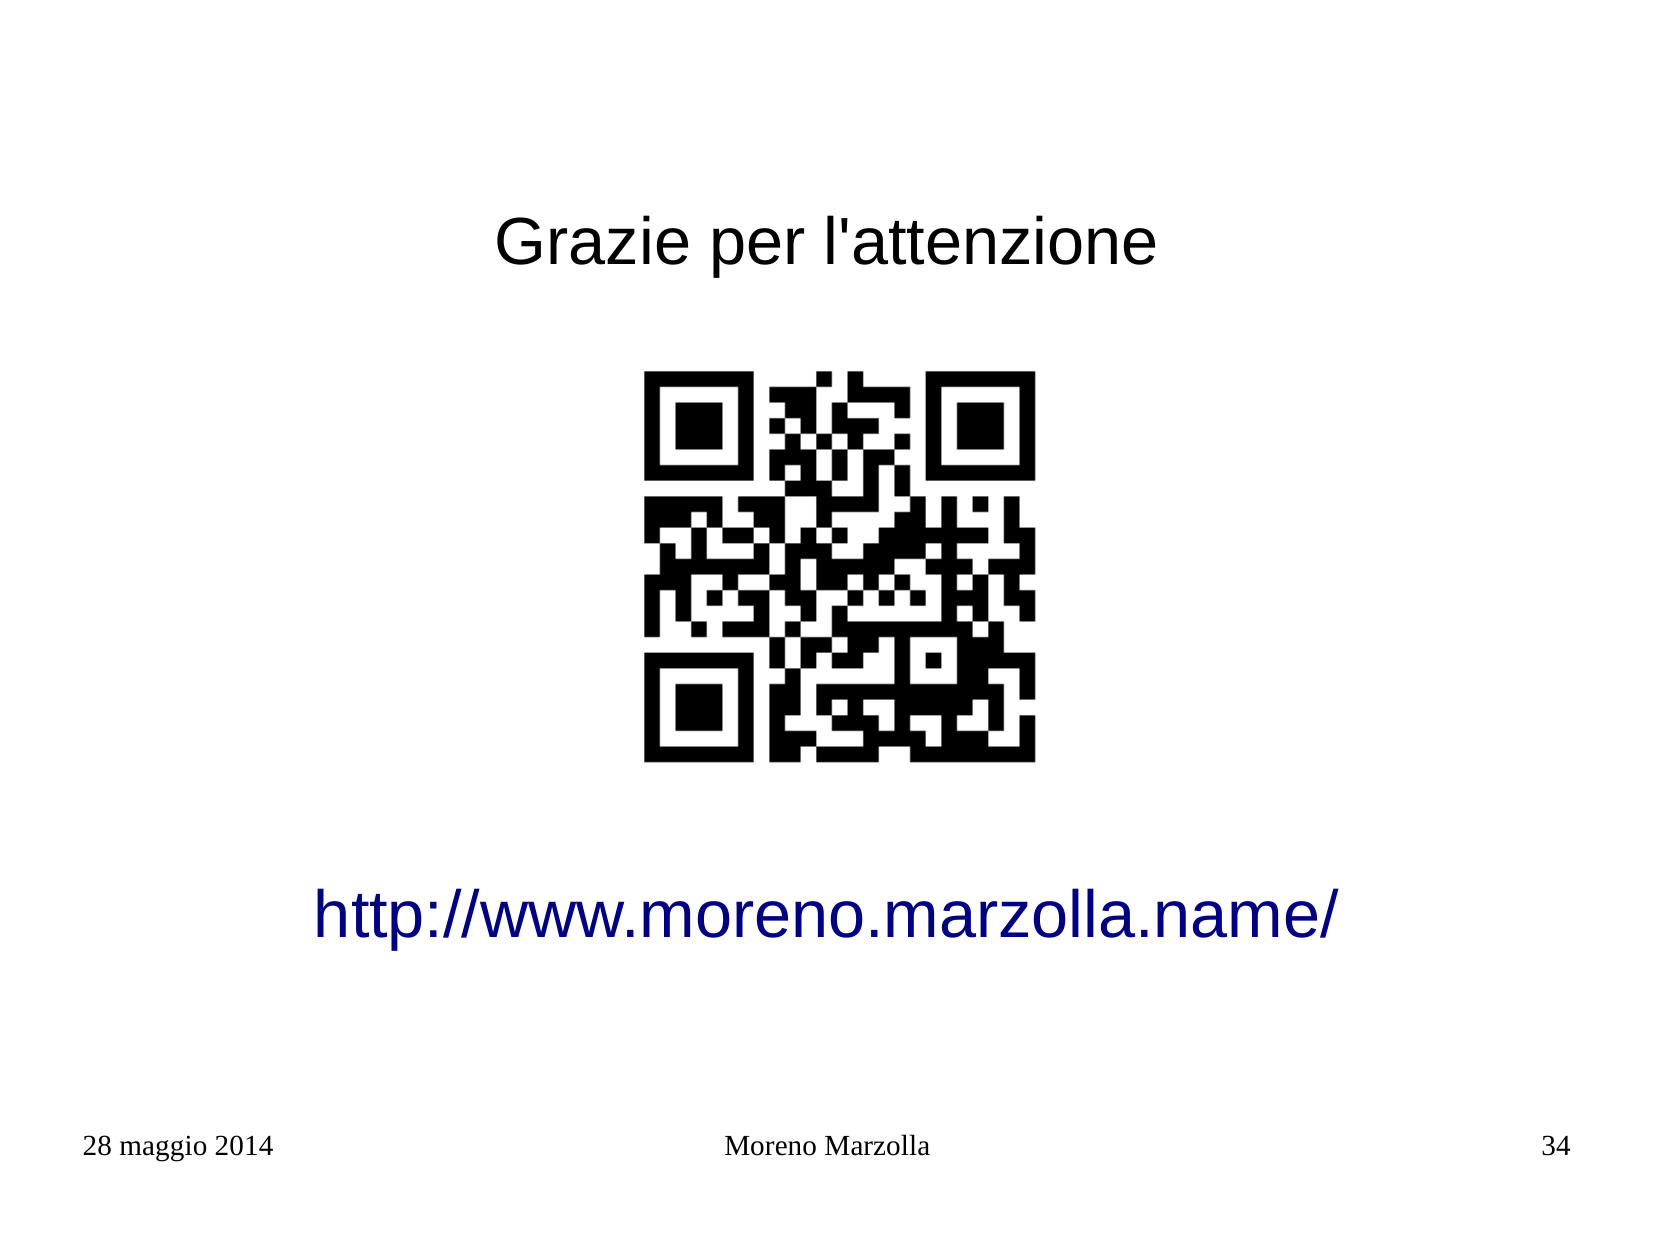

# Grazie per l'attenzione
http://www.moreno.marzolla.name/
28 maggio 2014
Moreno Marzolla
34